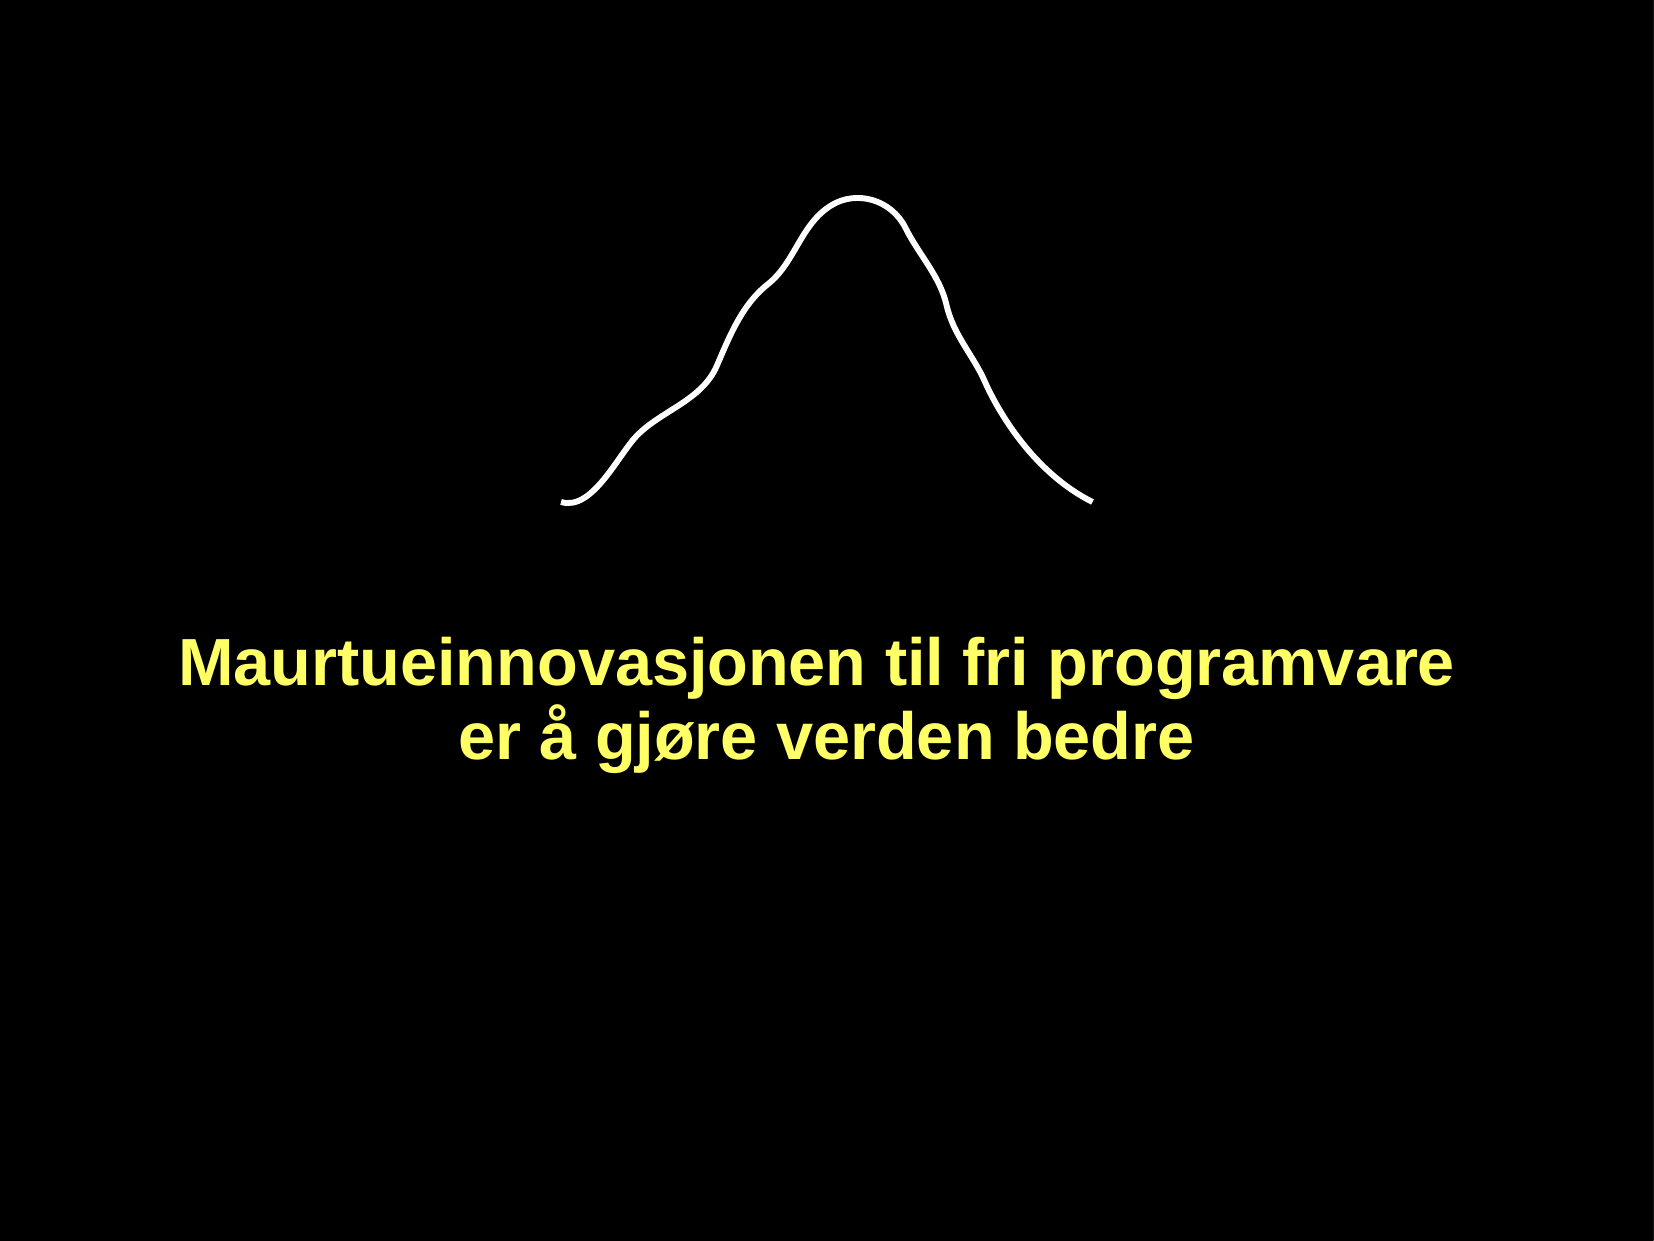

# Maurtueinnovasjonen til fri programvare
er å gjøre verden bedre